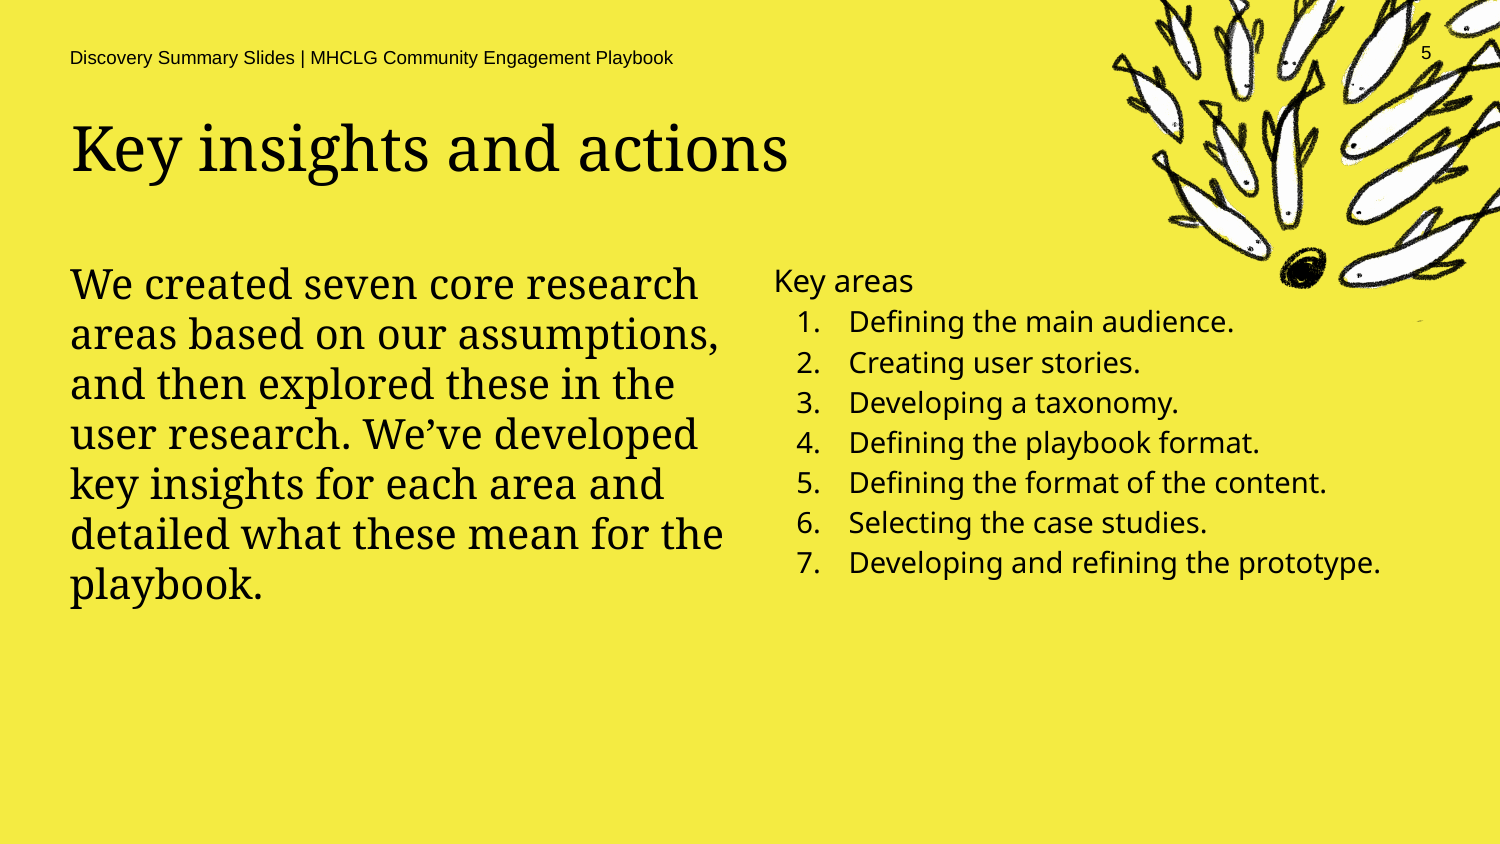

5
Discovery Summary Slides | MHCLG Community Engagement Playbook
Key insights and actions
We created seven core research areas based on our assumptions, and then explored these in the user research. We’ve developed key insights for each area and detailed what these mean for the playbook.
Key areas
Defining the main audience.
Creating user stories.
Developing a taxonomy.
Defining the playbook format.
Defining the format of the content.
Selecting the case studies.
Developing and refining the prototype.